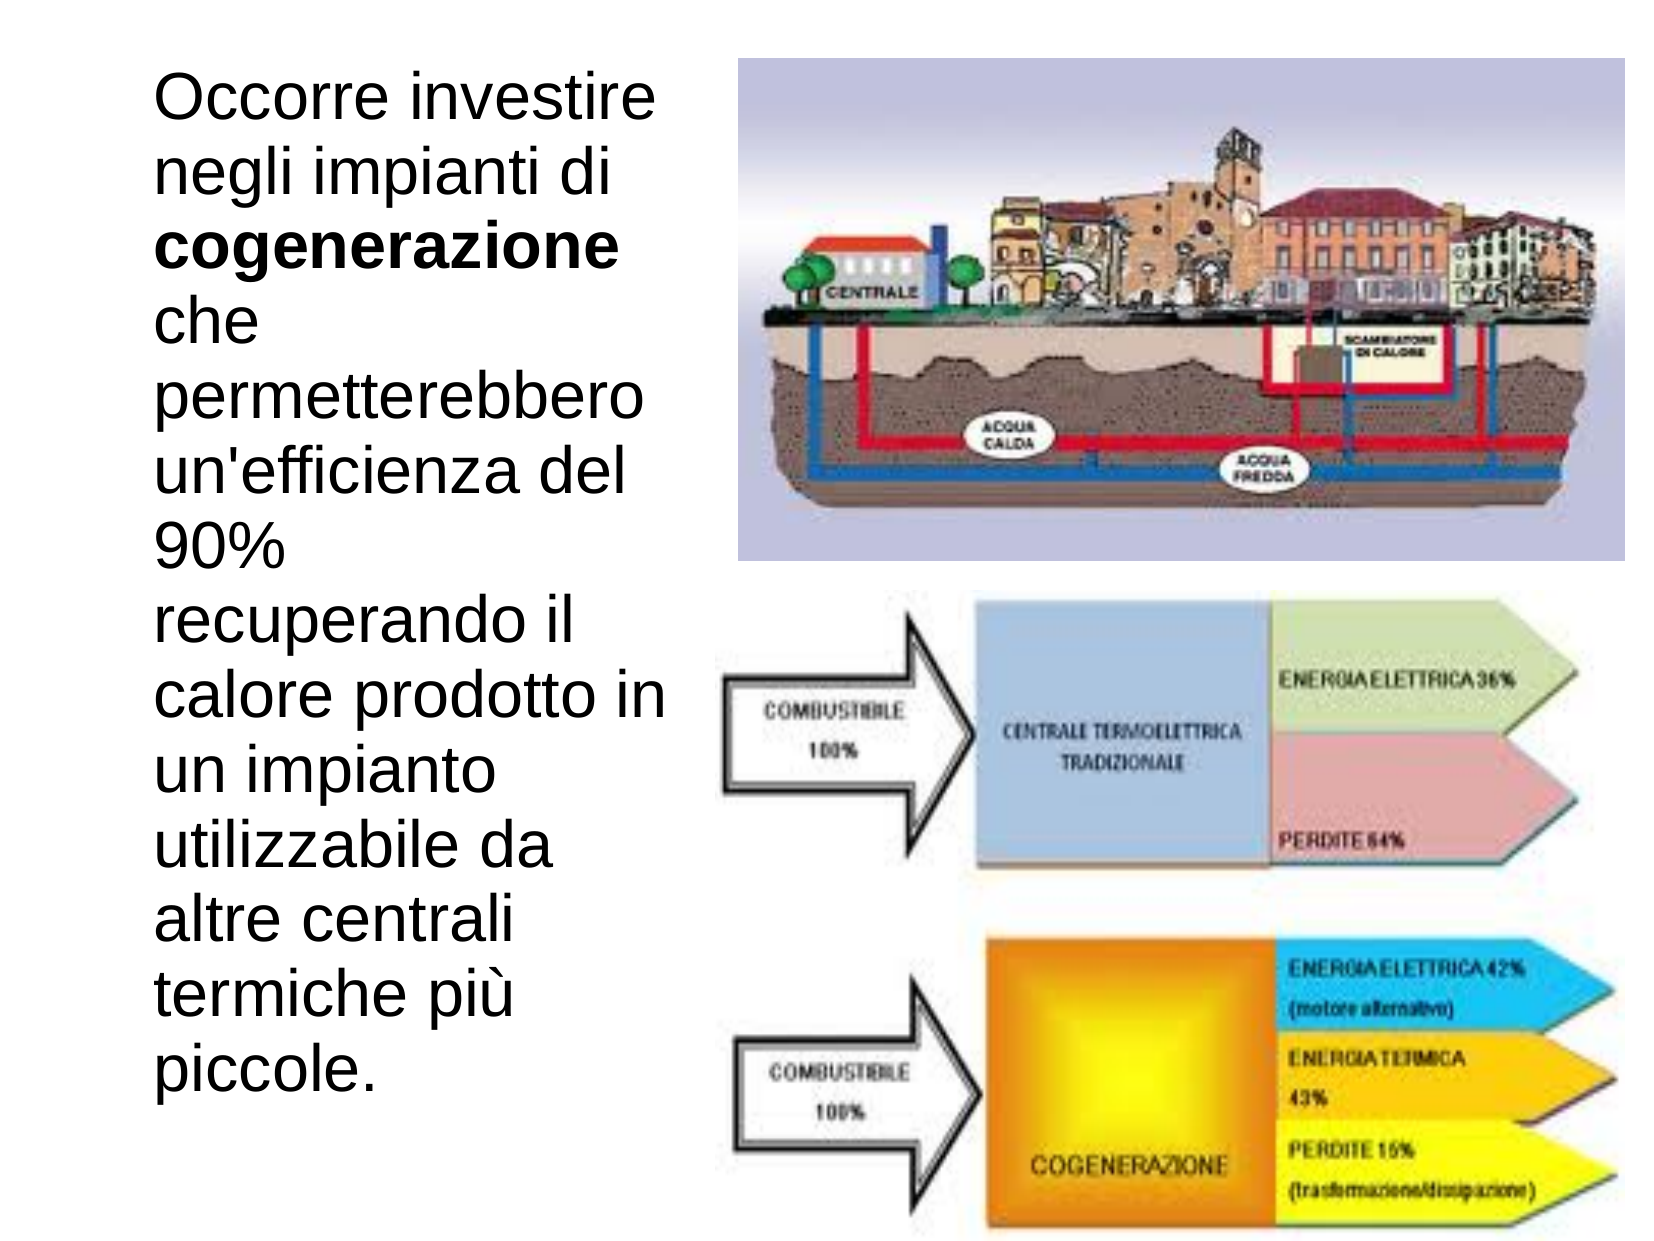

# Occorre investire negli impianti di cogenerazione che permetterebbero un'efficienza del 90% recuperando il calore prodotto in un impianto utilizzabile da altre centrali termiche più piccole.